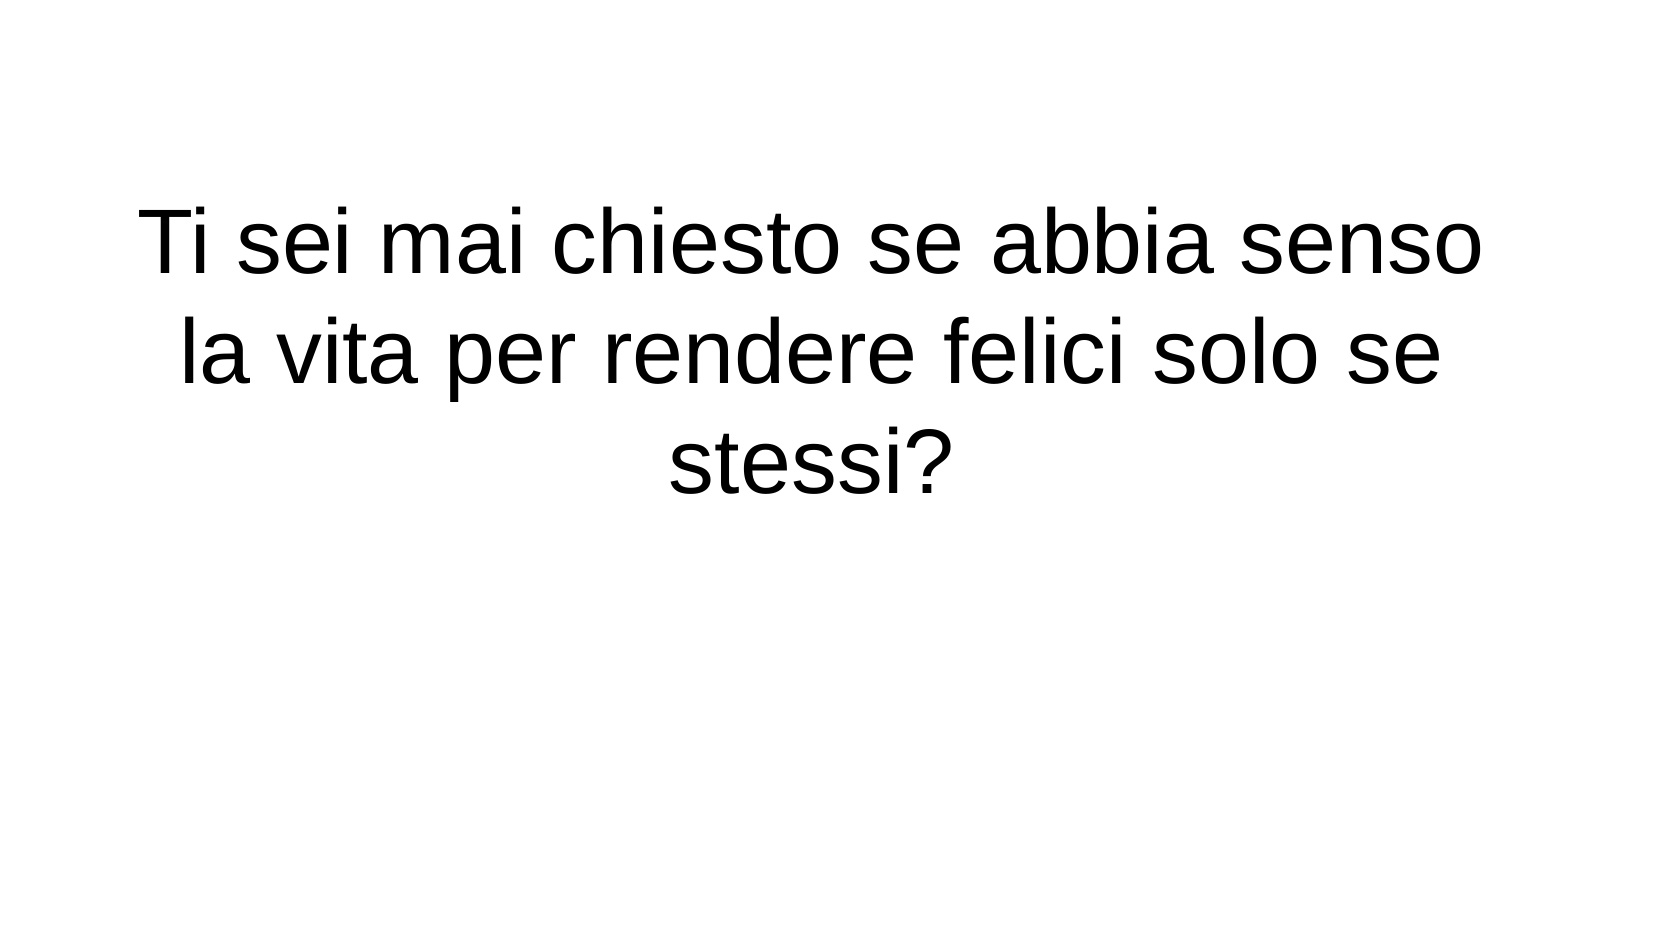

# Ti sei mai chiesto se abbia senso la vita per rendere felici solo se stessi?